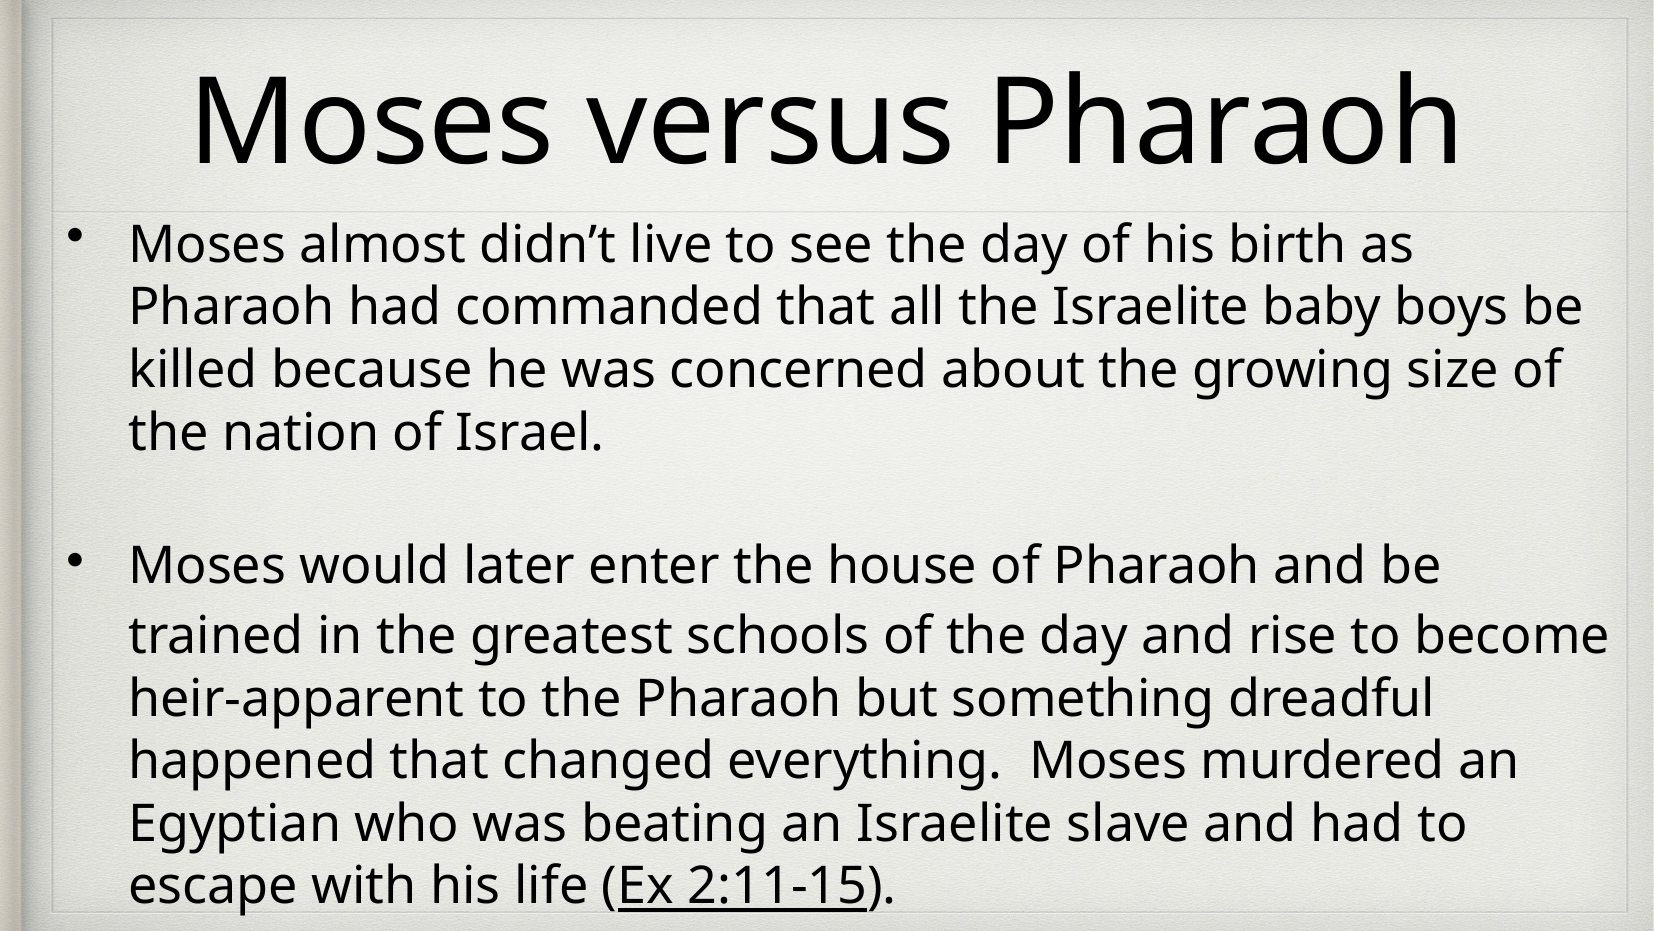

# Moses versus Pharaoh
Moses almost didn’t live to see the day of his birth as Pharaoh had commanded that all the Israelite baby boys be killed because he was concerned about the growing size of the nation of Israel.
Moses would later enter the house of Pharaoh and be trained in the greatest schools of the day and rise to become heir-apparent to the Pharaoh but something dreadful happened that changed everything.  Moses murdered an Egyptian who was beating an Israelite slave and had to escape with his life (Ex 2:11-15).